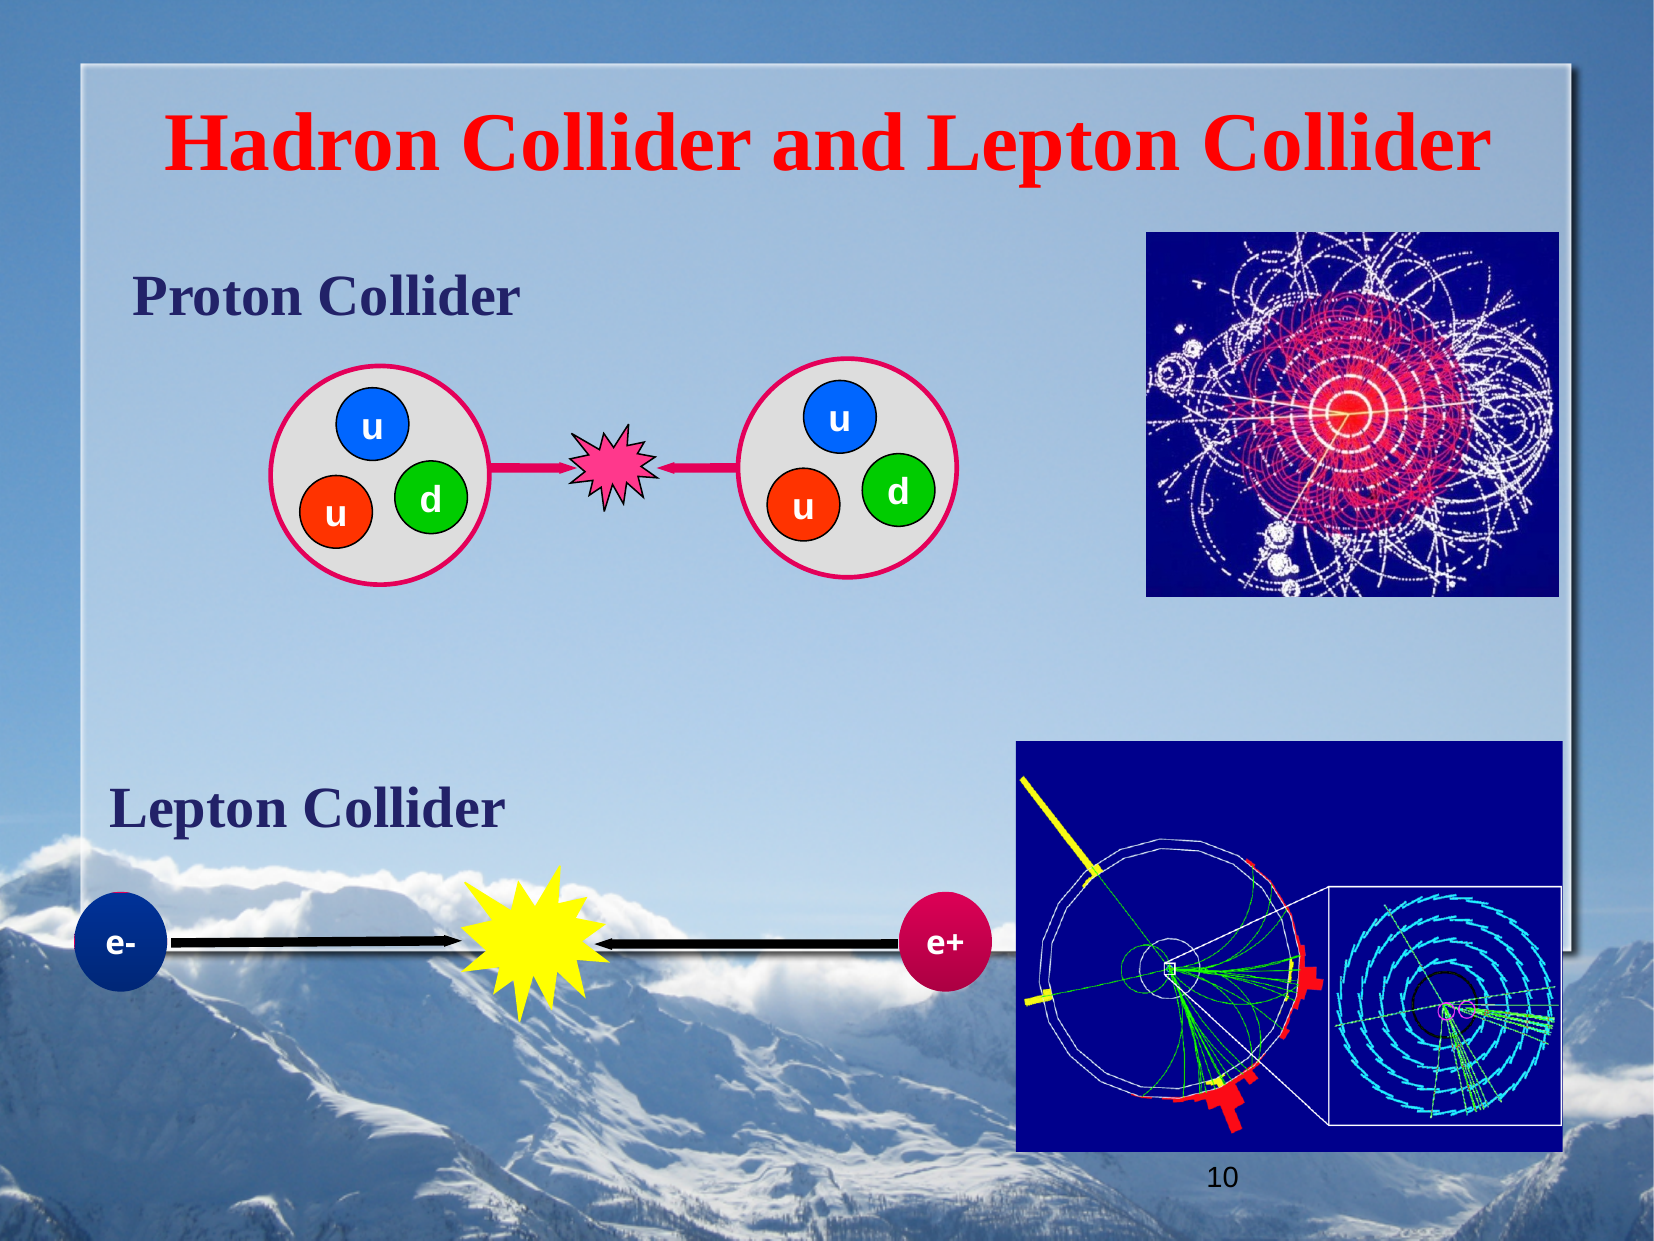

Hadron Collider and Lepton Collider
Proton Collider
u
d
u
u
d
u
Lepton Collider
e-
e+